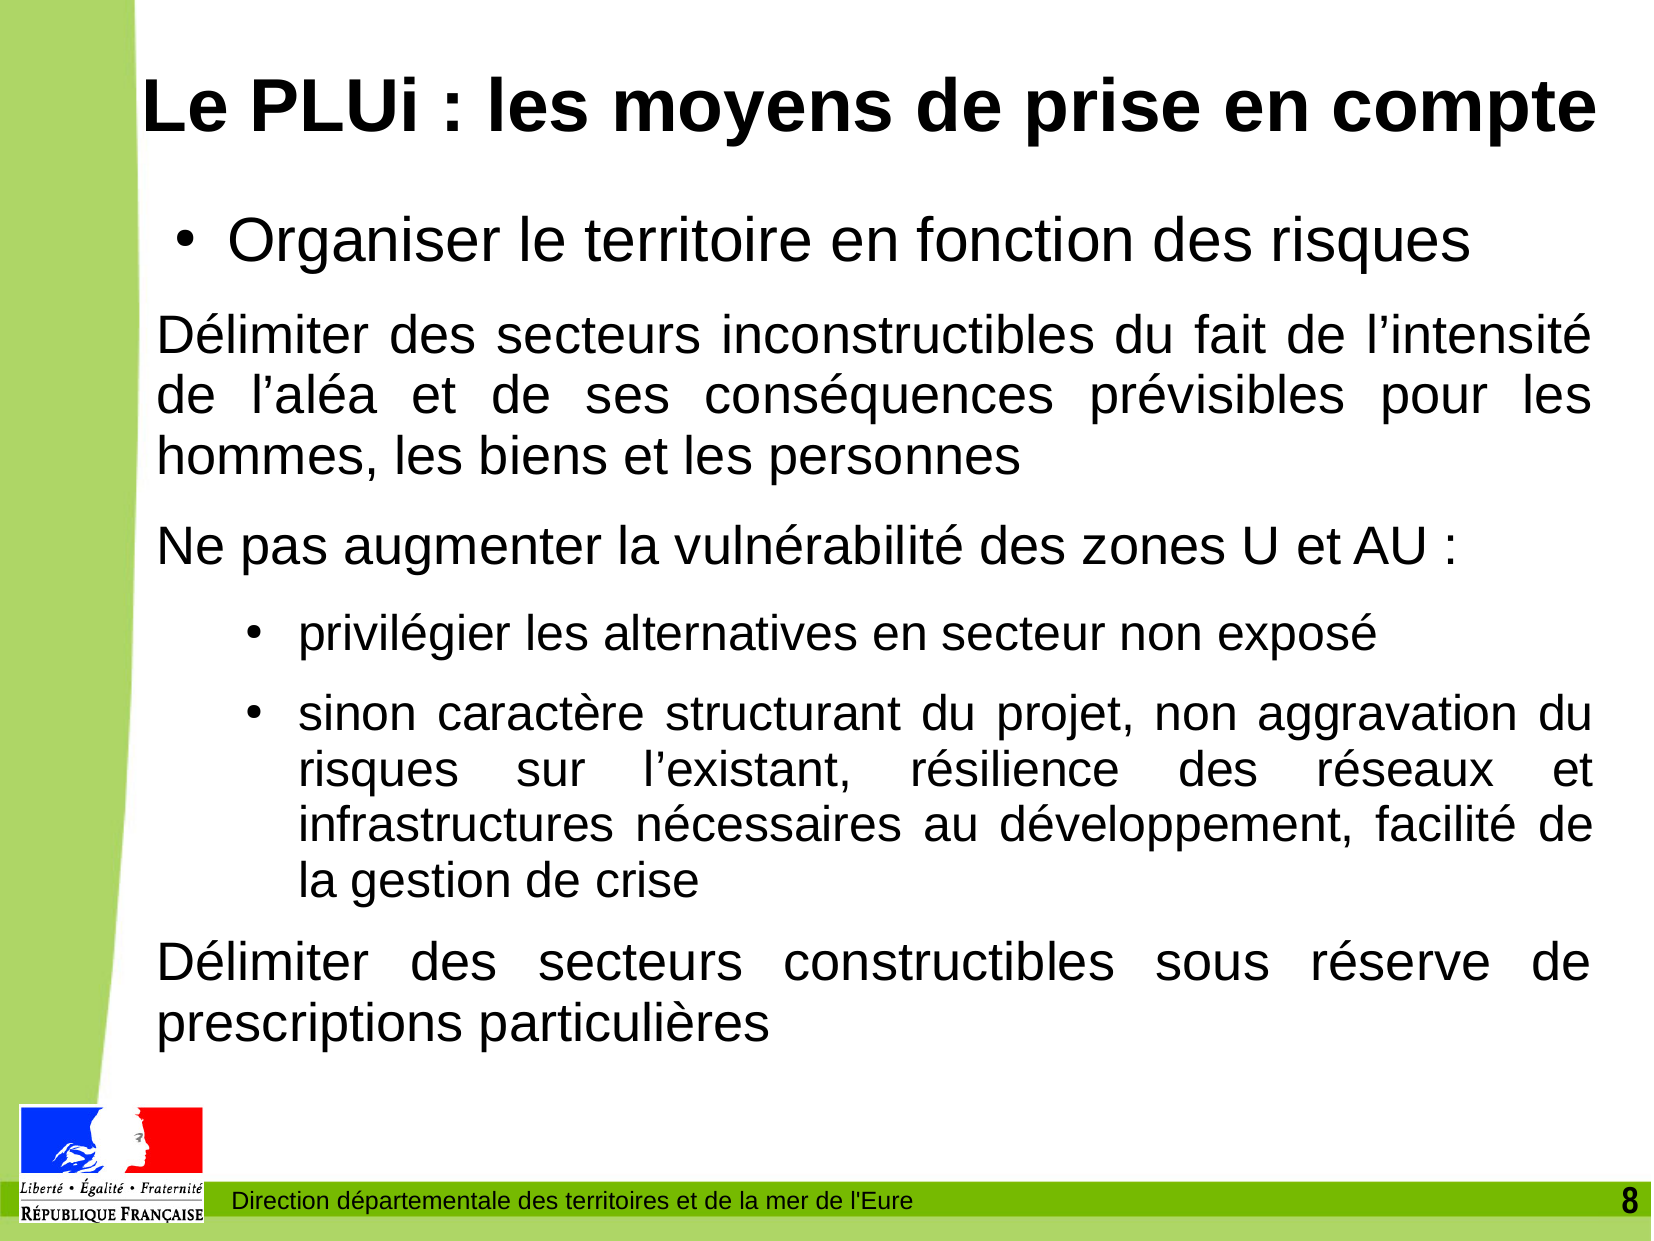

# Le PLUi : les moyens de prise en compte
Organiser le territoire en fonction des risques
Délimiter des secteurs inconstructibles du fait de l’intensité de l’aléa et de ses conséquences prévisibles pour les hommes, les biens et les personnes
Ne pas augmenter la vulnérabilité des zones U et AU :
privilégier les alternatives en secteur non exposé
sinon caractère structurant du projet, non aggravation du risques sur l’existant, résilience des réseaux et infrastructures nécessaires au développement, facilité de la gestion de crise
Délimiter des secteurs constructibles sous réserve de prescriptions particulières